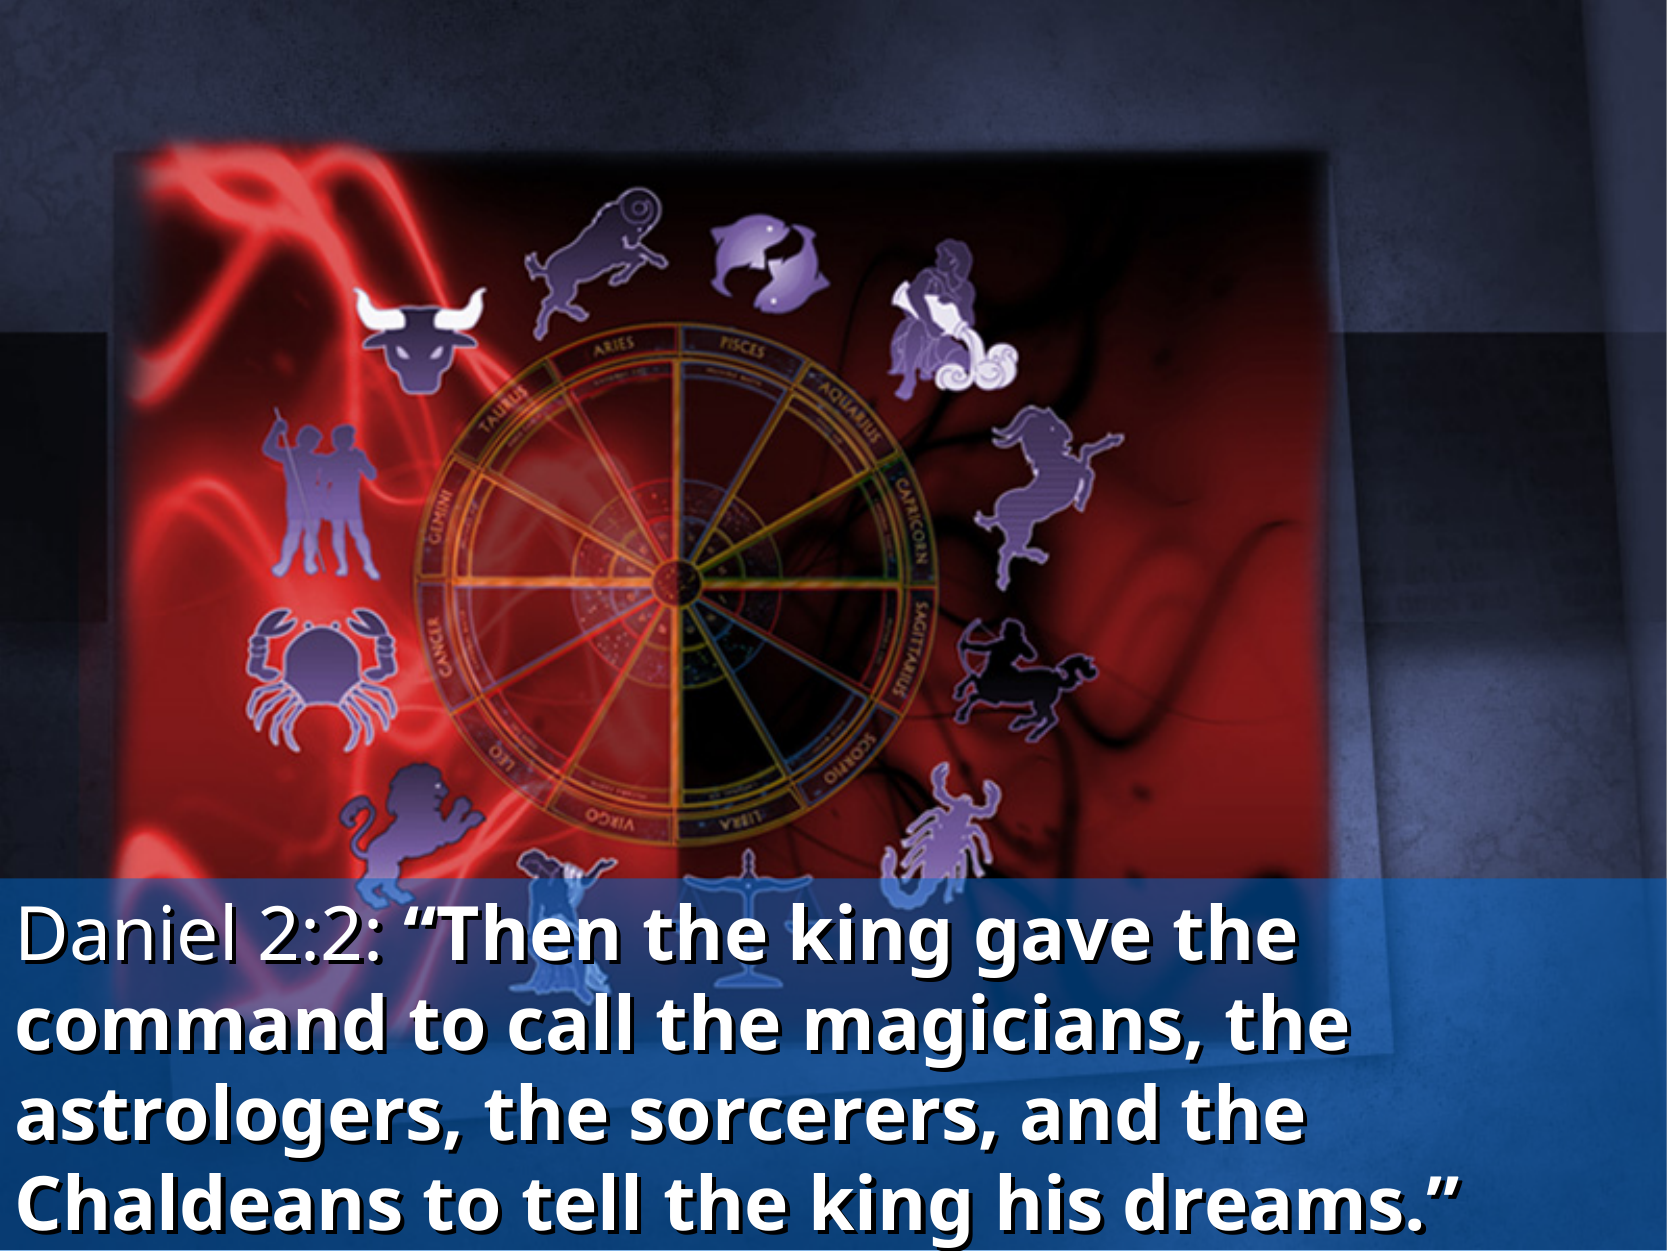

Daniel 2:2: “Then the king gave the command to call the magicians, the astrologers, the sorcerers, and the Chaldeans to tell the king his dreams.”